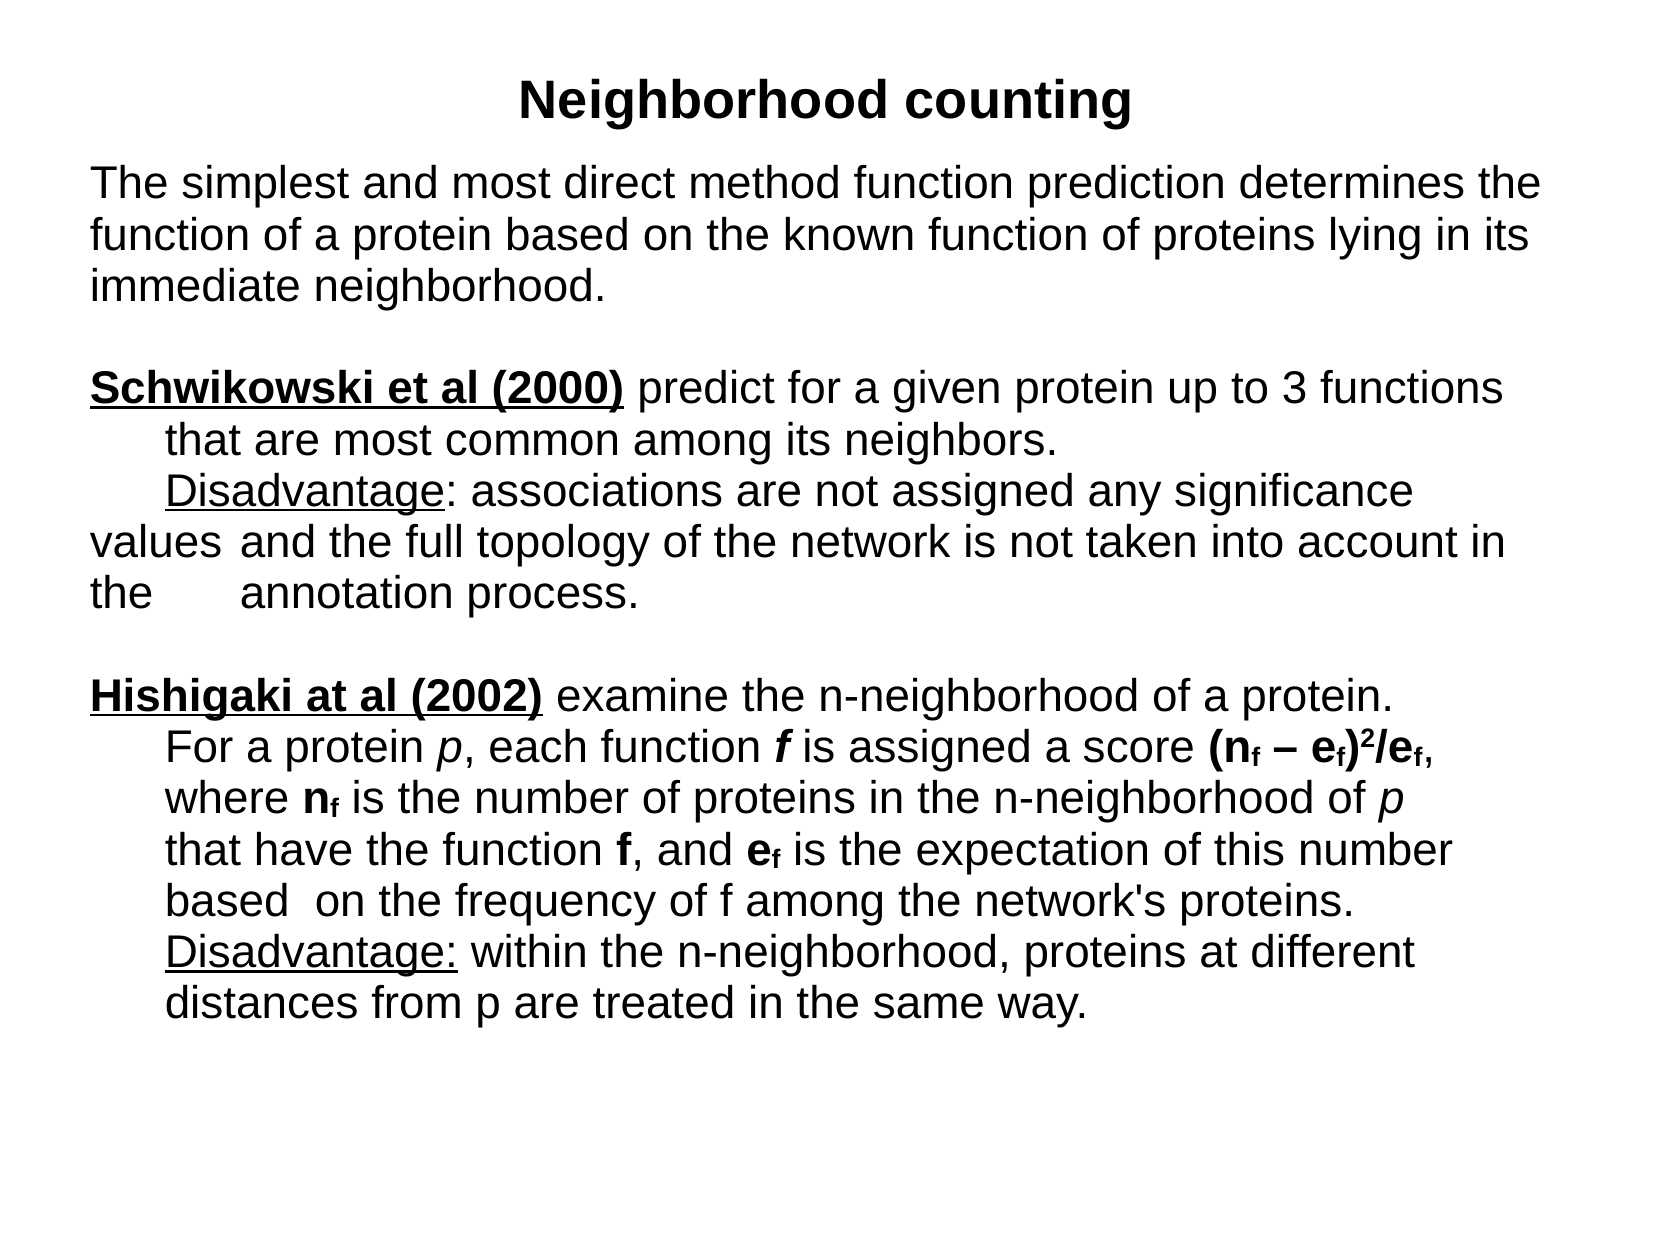

Neighborhood counting
The simplest and most direct method function prediction determines the function of a protein based on the known function of proteins lying in its immediate neighborhood.
Schwikowski et al (2000) predict for a given protein up to 3 functions 	that are most common among its neighbors.
	Disadvantage: associations are not assigned any significance values 	and the full topology of the network is not taken into account in the 	annotation process.
Hishigaki at al (2002) examine the n-neighborhood of a protein.
	For a protein p, each function f is assigned a score (nf – ef)2/ef, 		where nf is the number of proteins in the n-neighborhood of p 			that have the function f, and ef is the expectation of this number 		based 	on the frequency of f among the network's proteins.
	Disadvantage: within the n-neighborhood, proteins at different 			distances from p are treated in the same way.